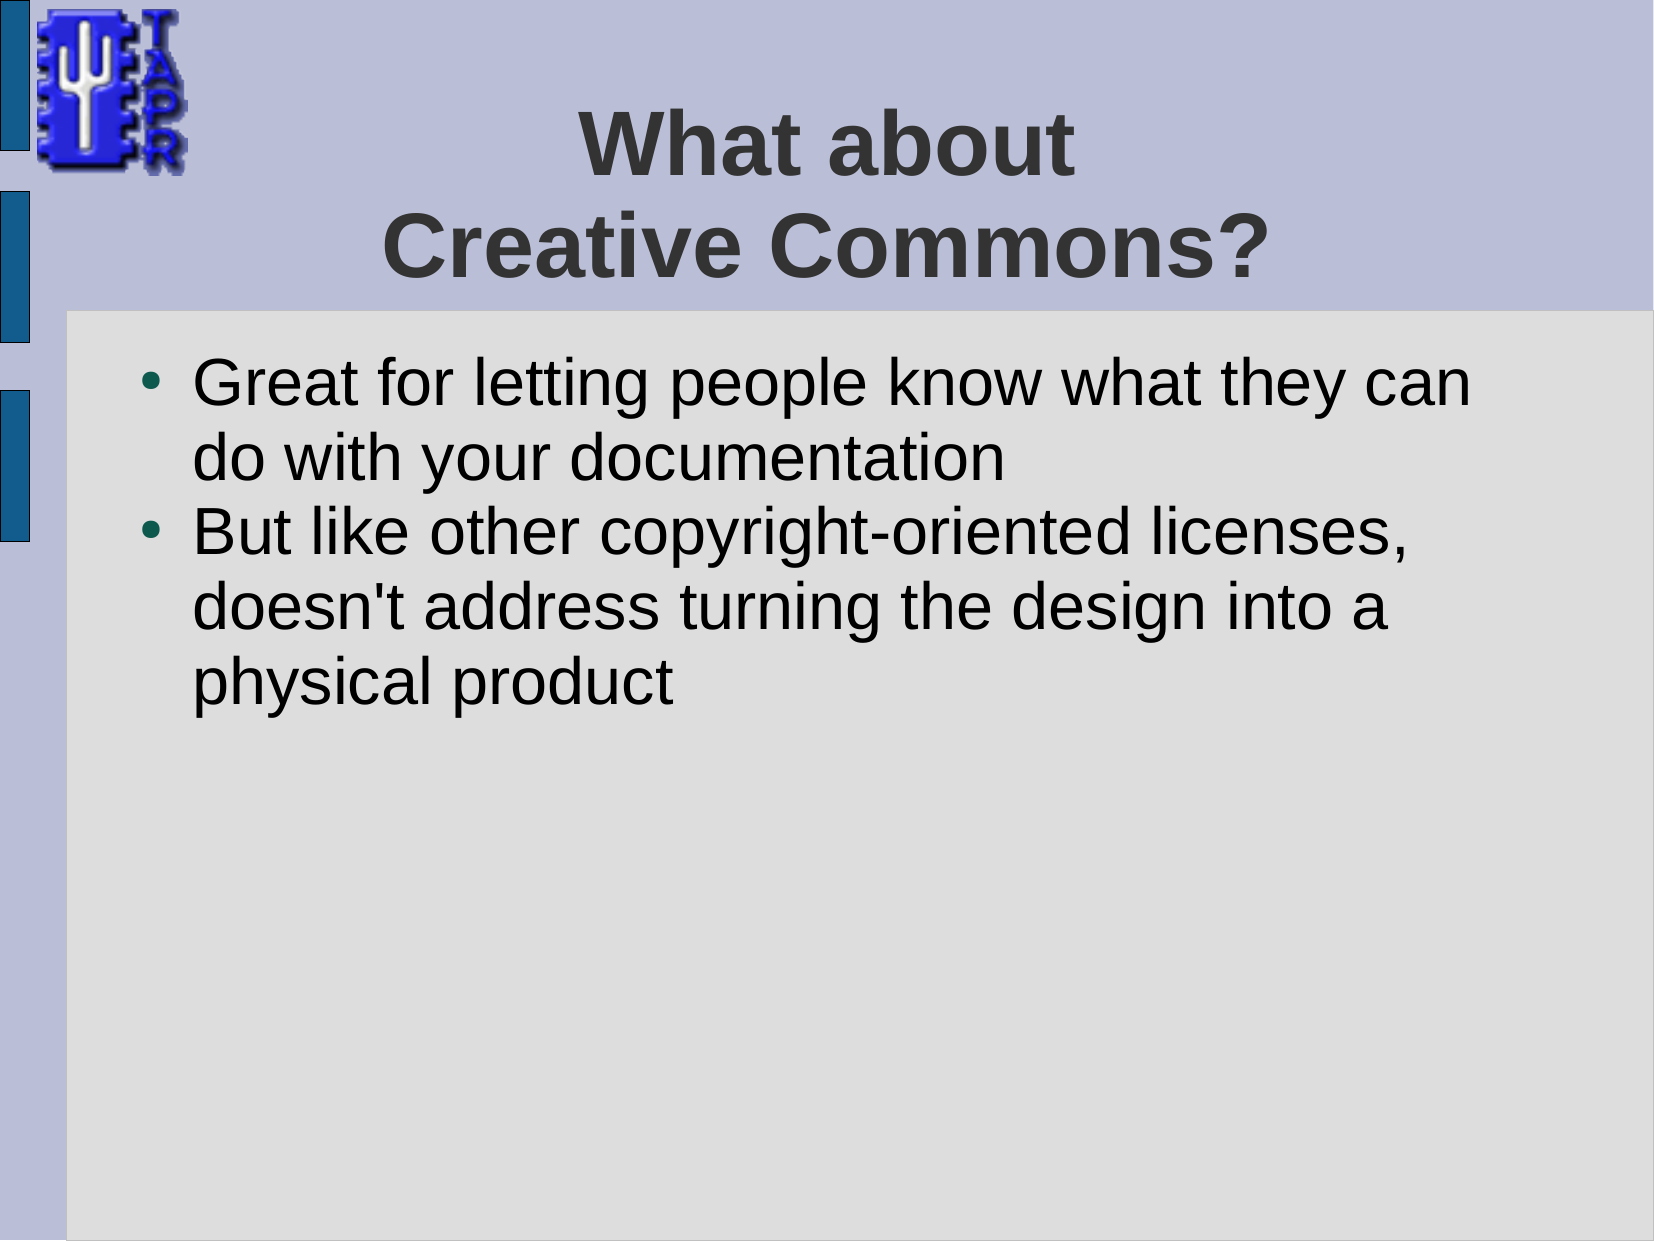

# What about Creative Commons?
Great for letting people know what they can do with your documentation
But like other copyright-oriented licenses, doesn't address turning the design into a physical product